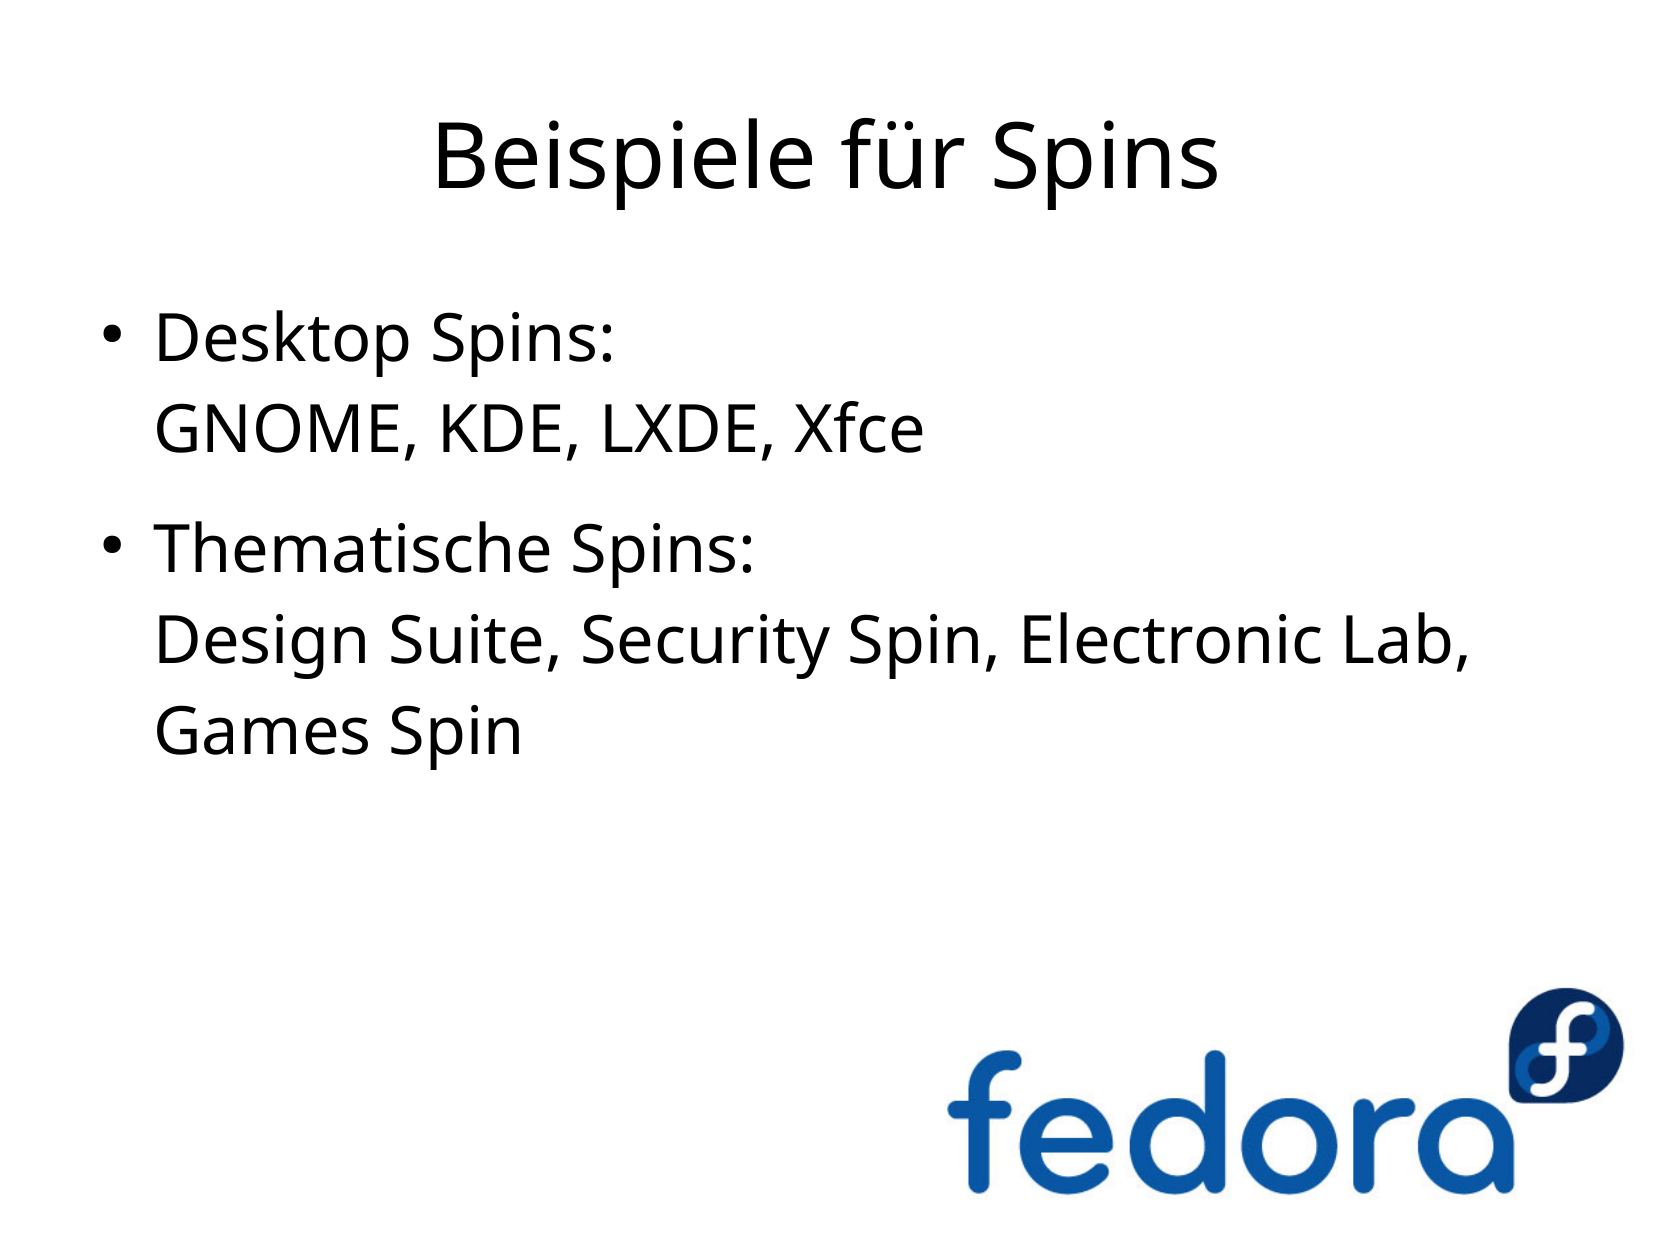

# Beispiele für Spins
Desktop Spins:
GNOME, KDE, LXDE, Xfce
Thematische Spins:
Design Suite, Security Spin, Electronic Lab, Games Spin